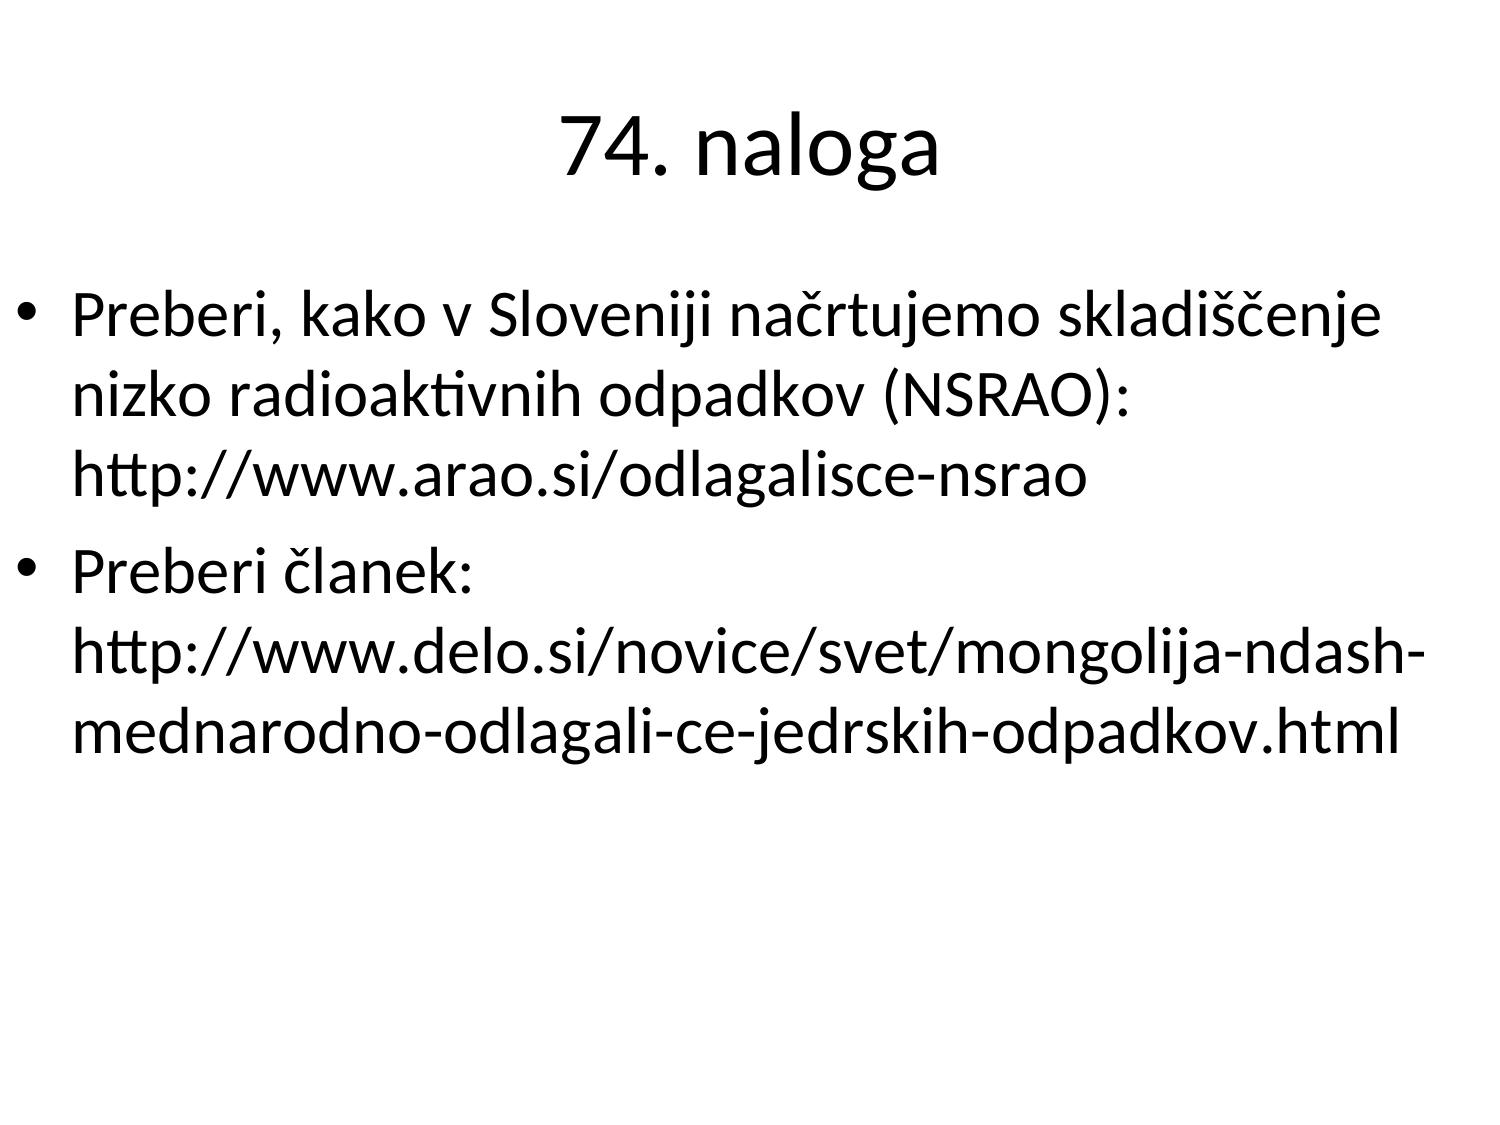

74. naloga
Preberi, kako v Sloveniji načrtujemo skladiščenje nizko radioaktivnih odpadkov (NSRAO): http://www.arao.si/odlagalisce-nsrao
Preberi članek: http://www.delo.si/novice/svet/mongolija-ndash-mednarodno-odlagali-ce-jedrskih-odpadkov.html